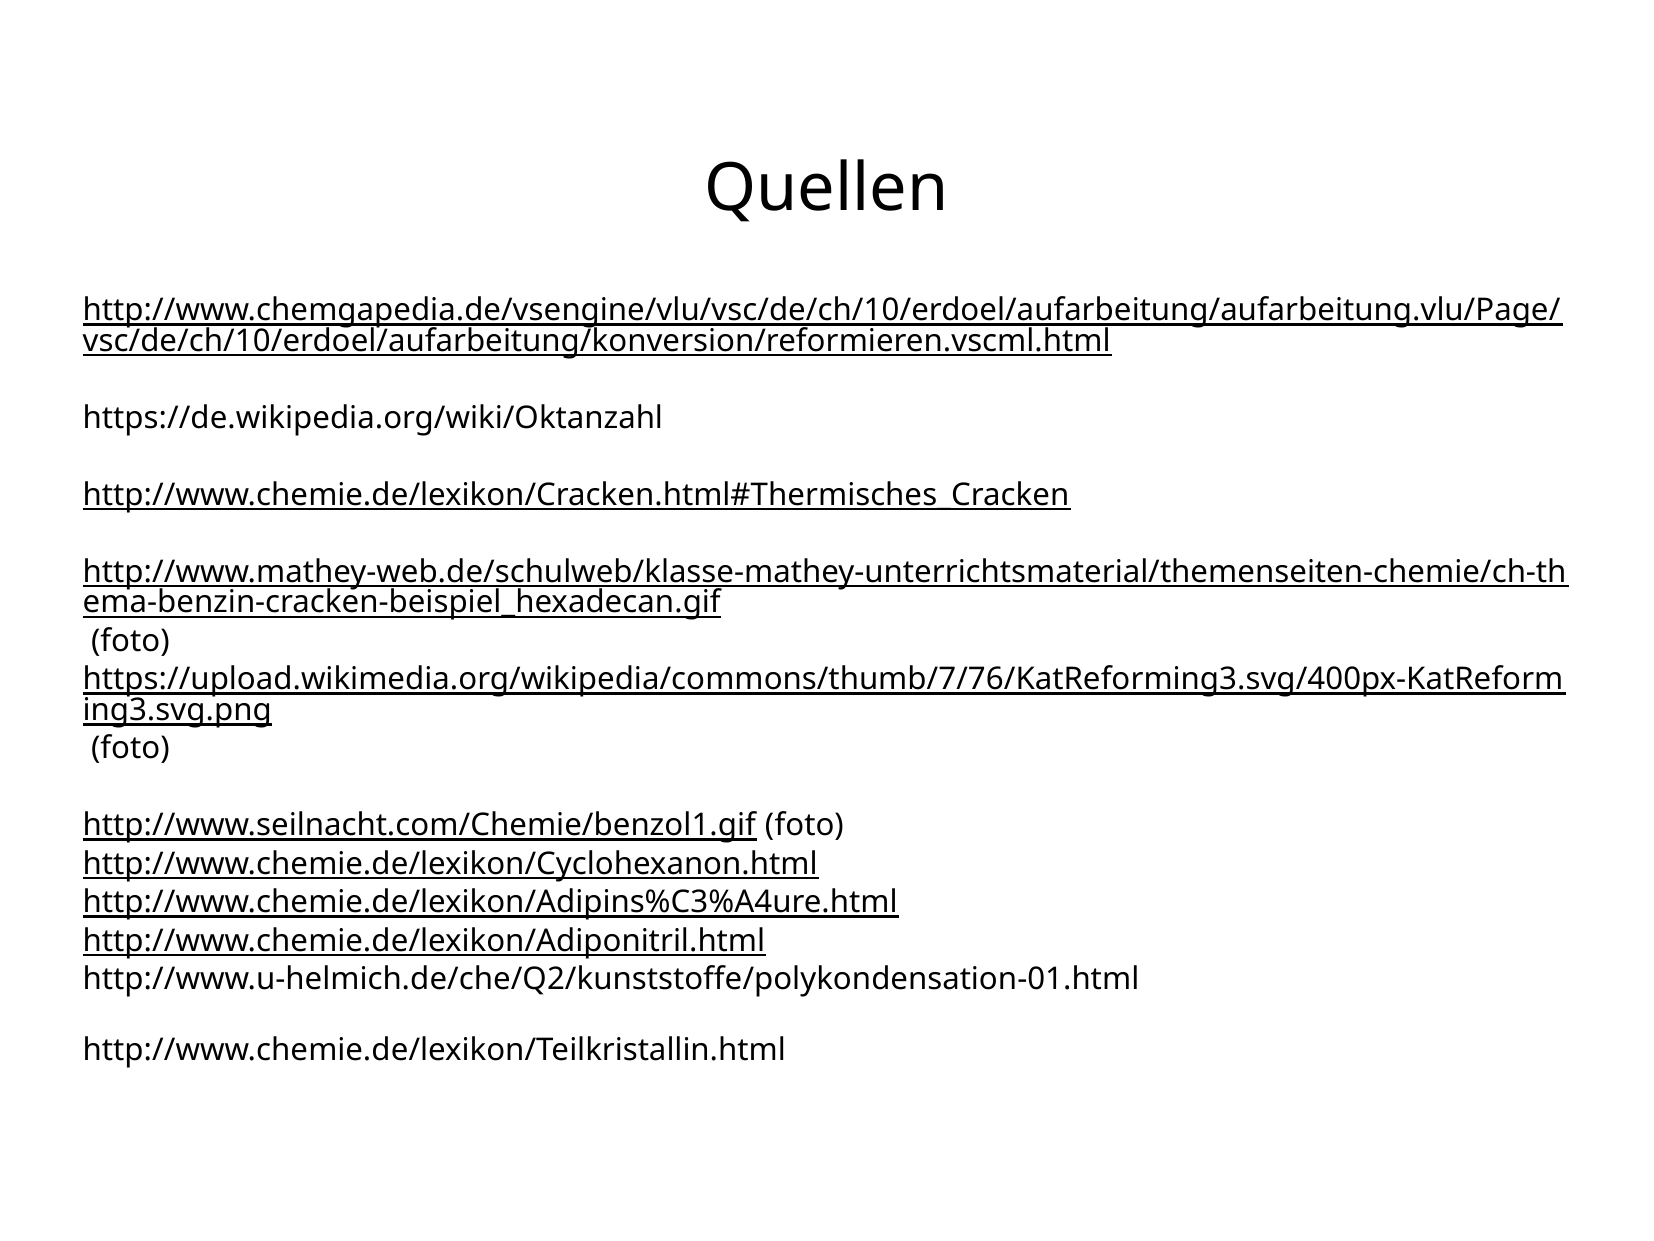

# Quellen
http://www.chemgapedia.de/vsengine/vlu/vsc/de/ch/10/erdoel/aufarbeitung/aufarbeitung.vlu/Page/vsc/de/ch/10/erdoel/aufarbeitung/konversion/reformieren.vscml.html
https://de.wikipedia.org/wiki/Oktanzahl
 
http://www.chemie.de/lexikon/Cracken.html#Thermisches_Cracken
 
http://www.mathey-web.de/schulweb/klasse-mathey-unterrichtsmaterial/themenseiten-chemie/ch-thema-benzin-cracken-beispiel_hexadecan.gif (foto)
https://upload.wikimedia.org/wikipedia/commons/thumb/7/76/KatReforming3.svg/400px-KatReforming3.svg.png (foto)
 
http://www.seilnacht.com/Chemie/benzol1.gif (foto)
http://www.chemie.de/lexikon/Cyclohexanon.html
http://www.chemie.de/lexikon/Adipins%C3%A4ure.html
http://www.chemie.de/lexikon/Adiponitril.html
http://www.u-helmich.de/che/Q2/kunststoffe/polykondensation-01.html
http://www.chemie.de/lexikon/Teilkristallin.html